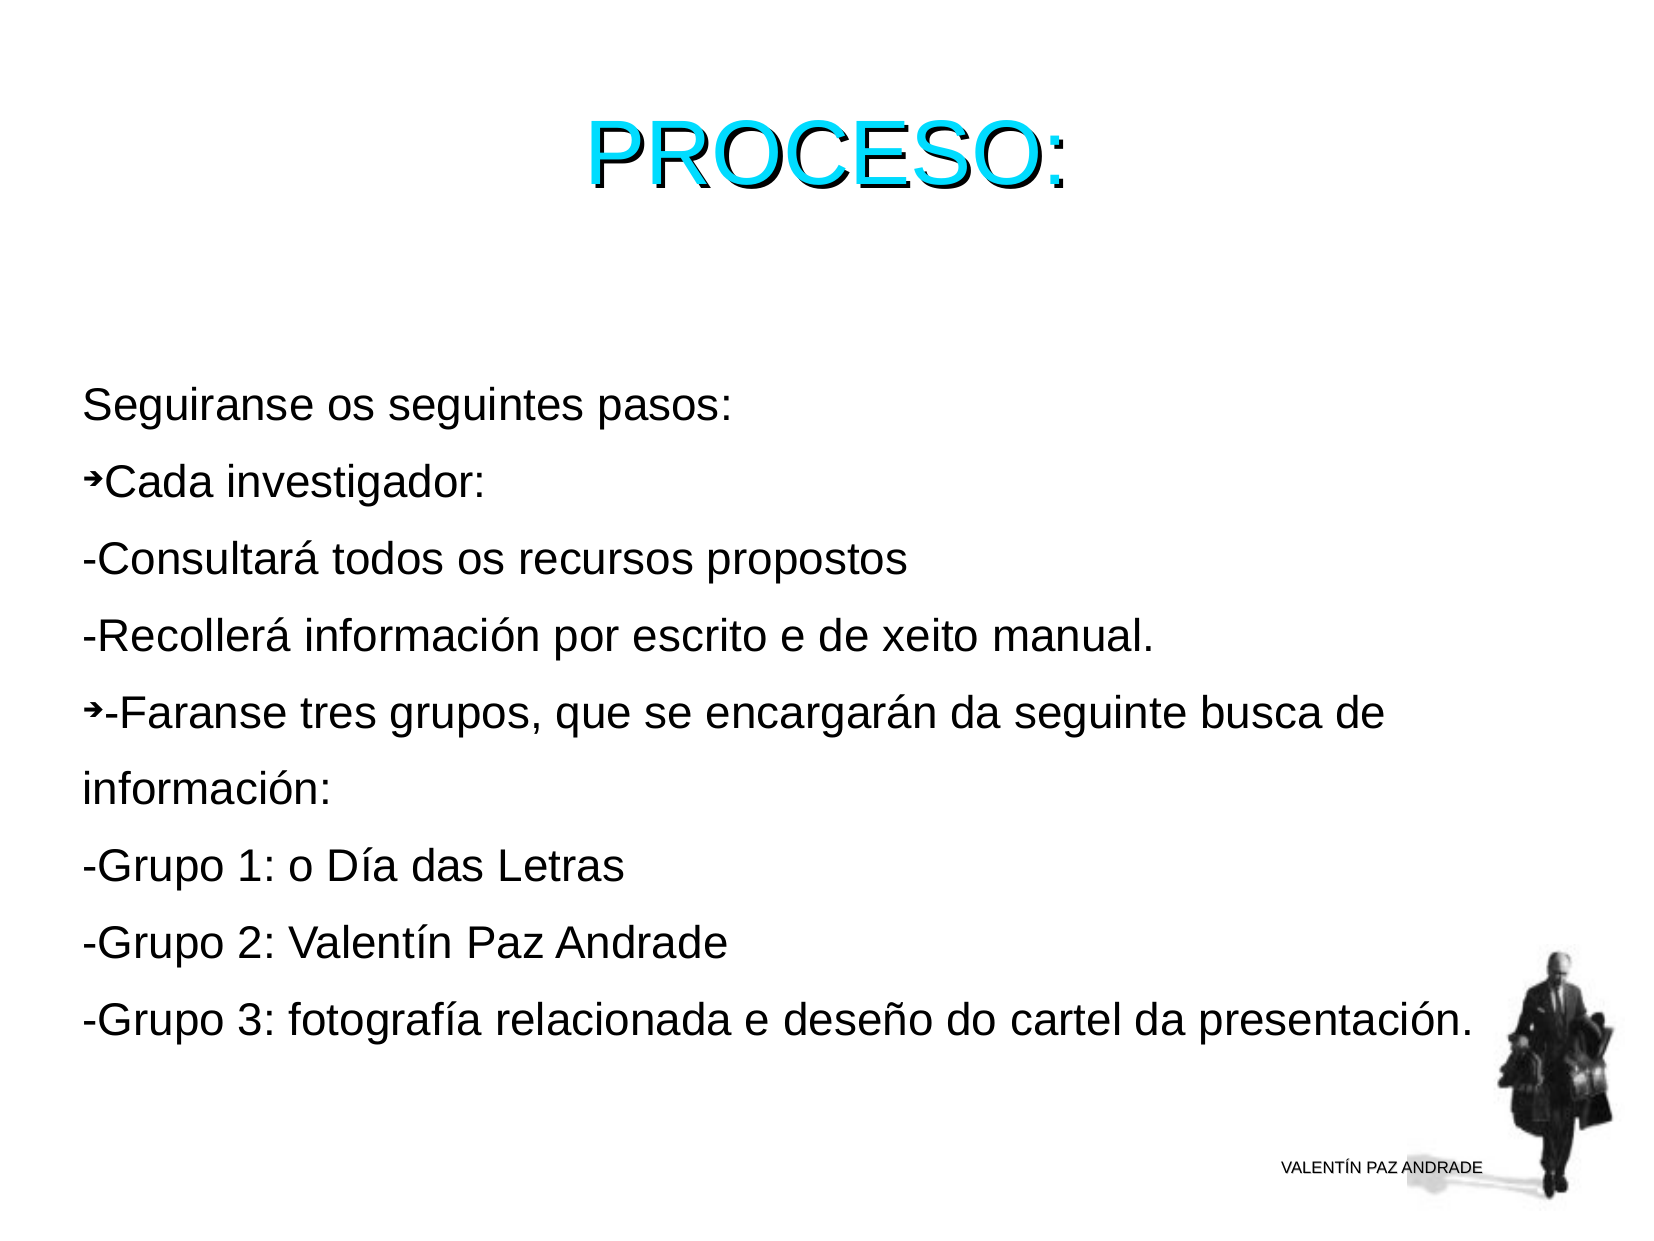

# PROCESO:
Seguiranse os seguintes pasos:
Cada investigador:
-Consultará todos os recursos propostos
-Recollerá información por escrito e de xeito manual.
-Faranse tres grupos, que se encargarán da seguinte busca de información:
-Grupo 1: o Día das Letras
-Grupo 2: Valentín Paz Andrade
-Grupo 3: fotografía relacionada e deseño do cartel da presentación.
VALENTÍN PAZ ANDRADE